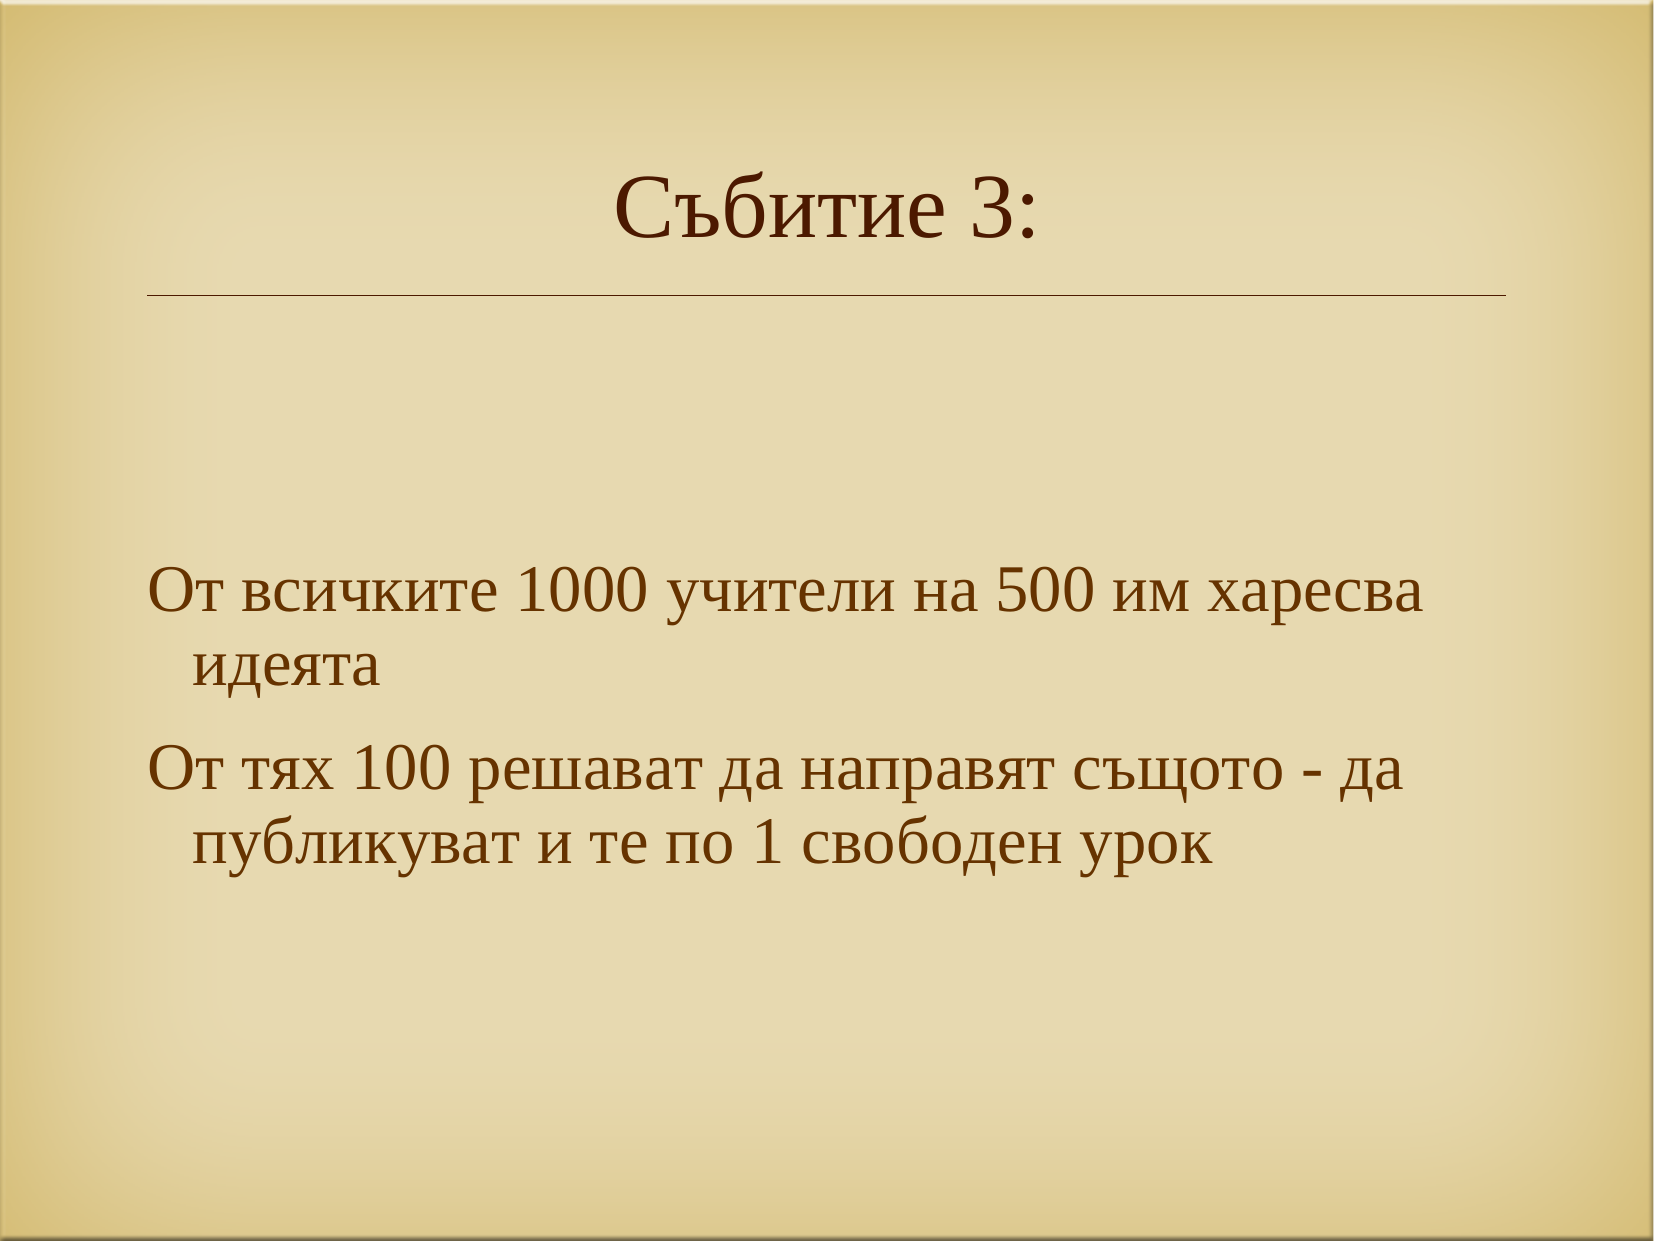

# Събитие 3:
От всичките 1000 учители на 500 им харесва идеята
От тях 100 решават да направят същото - да публикуват и те по 1 свободен урок